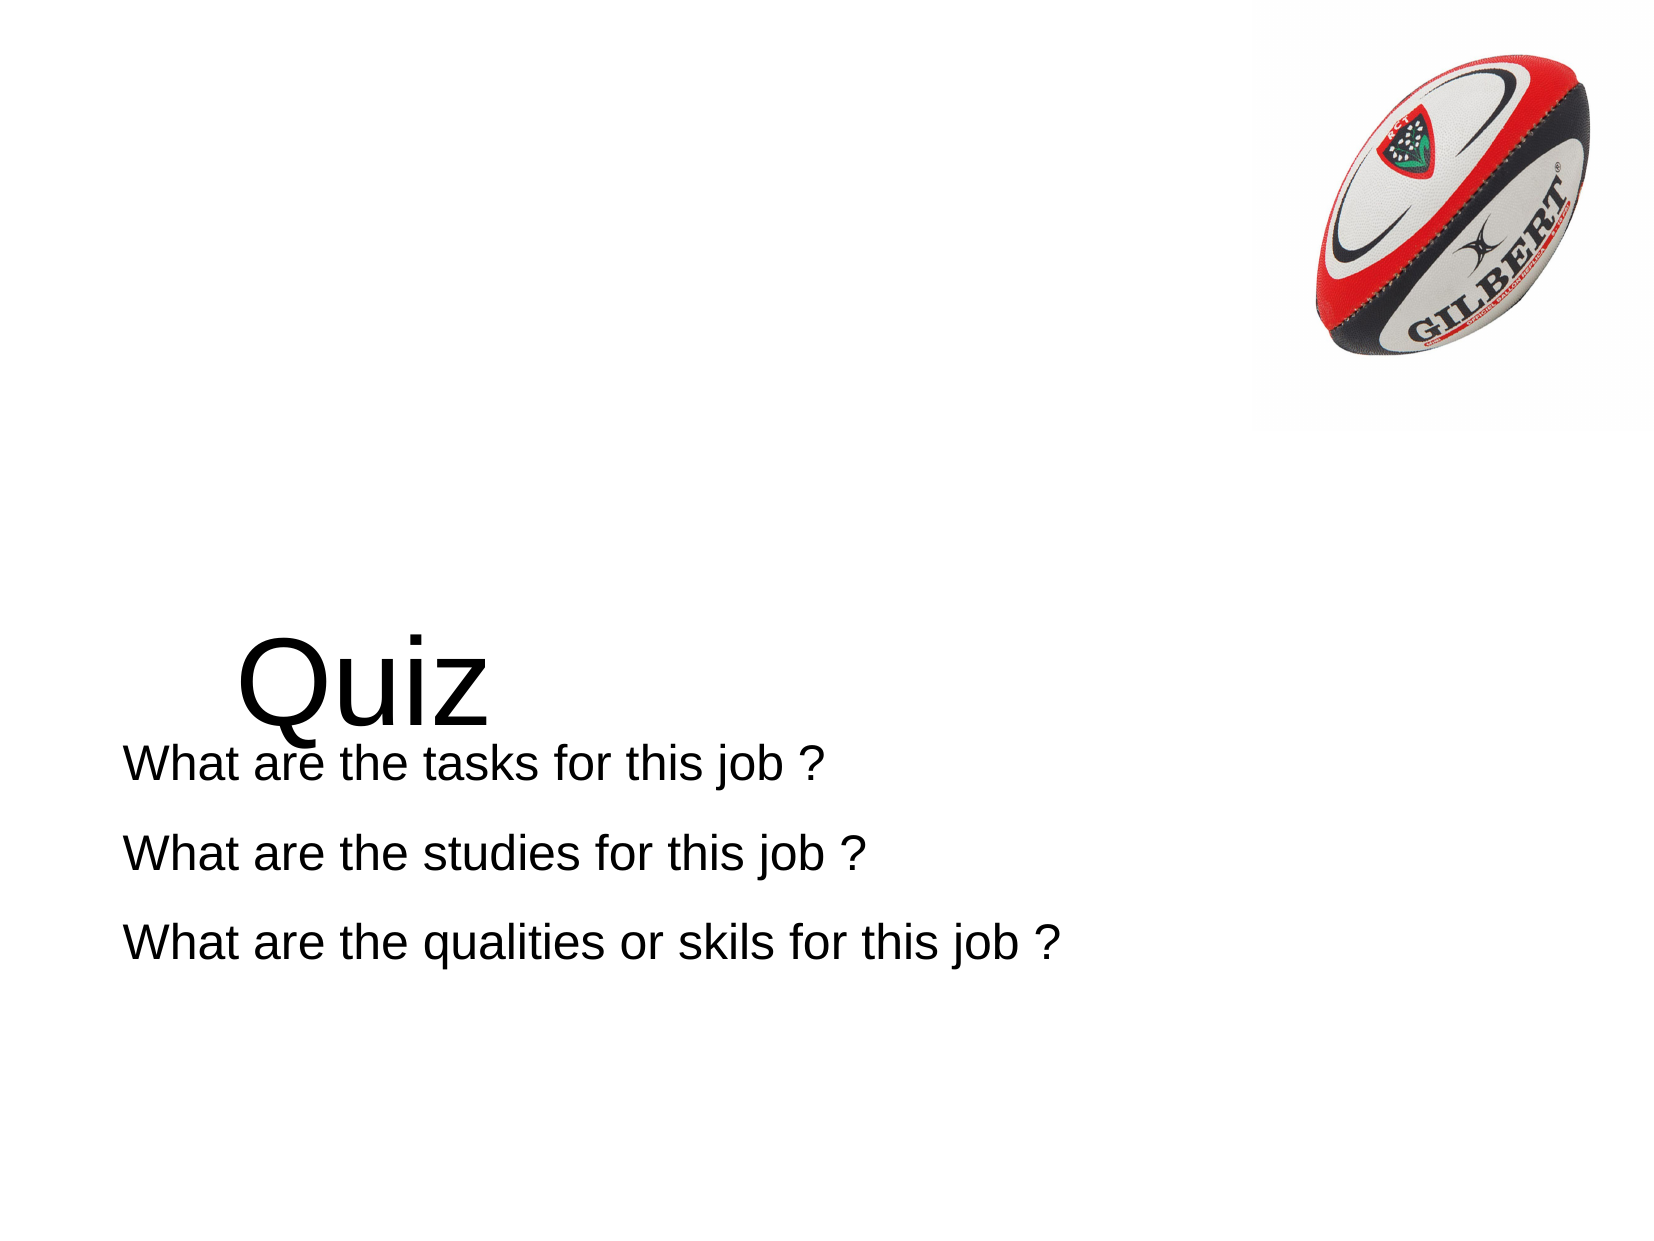

# Quiz
What are the tasks for this job ?
What are the studies for this job ?
What are the qualities or skils for this job ?